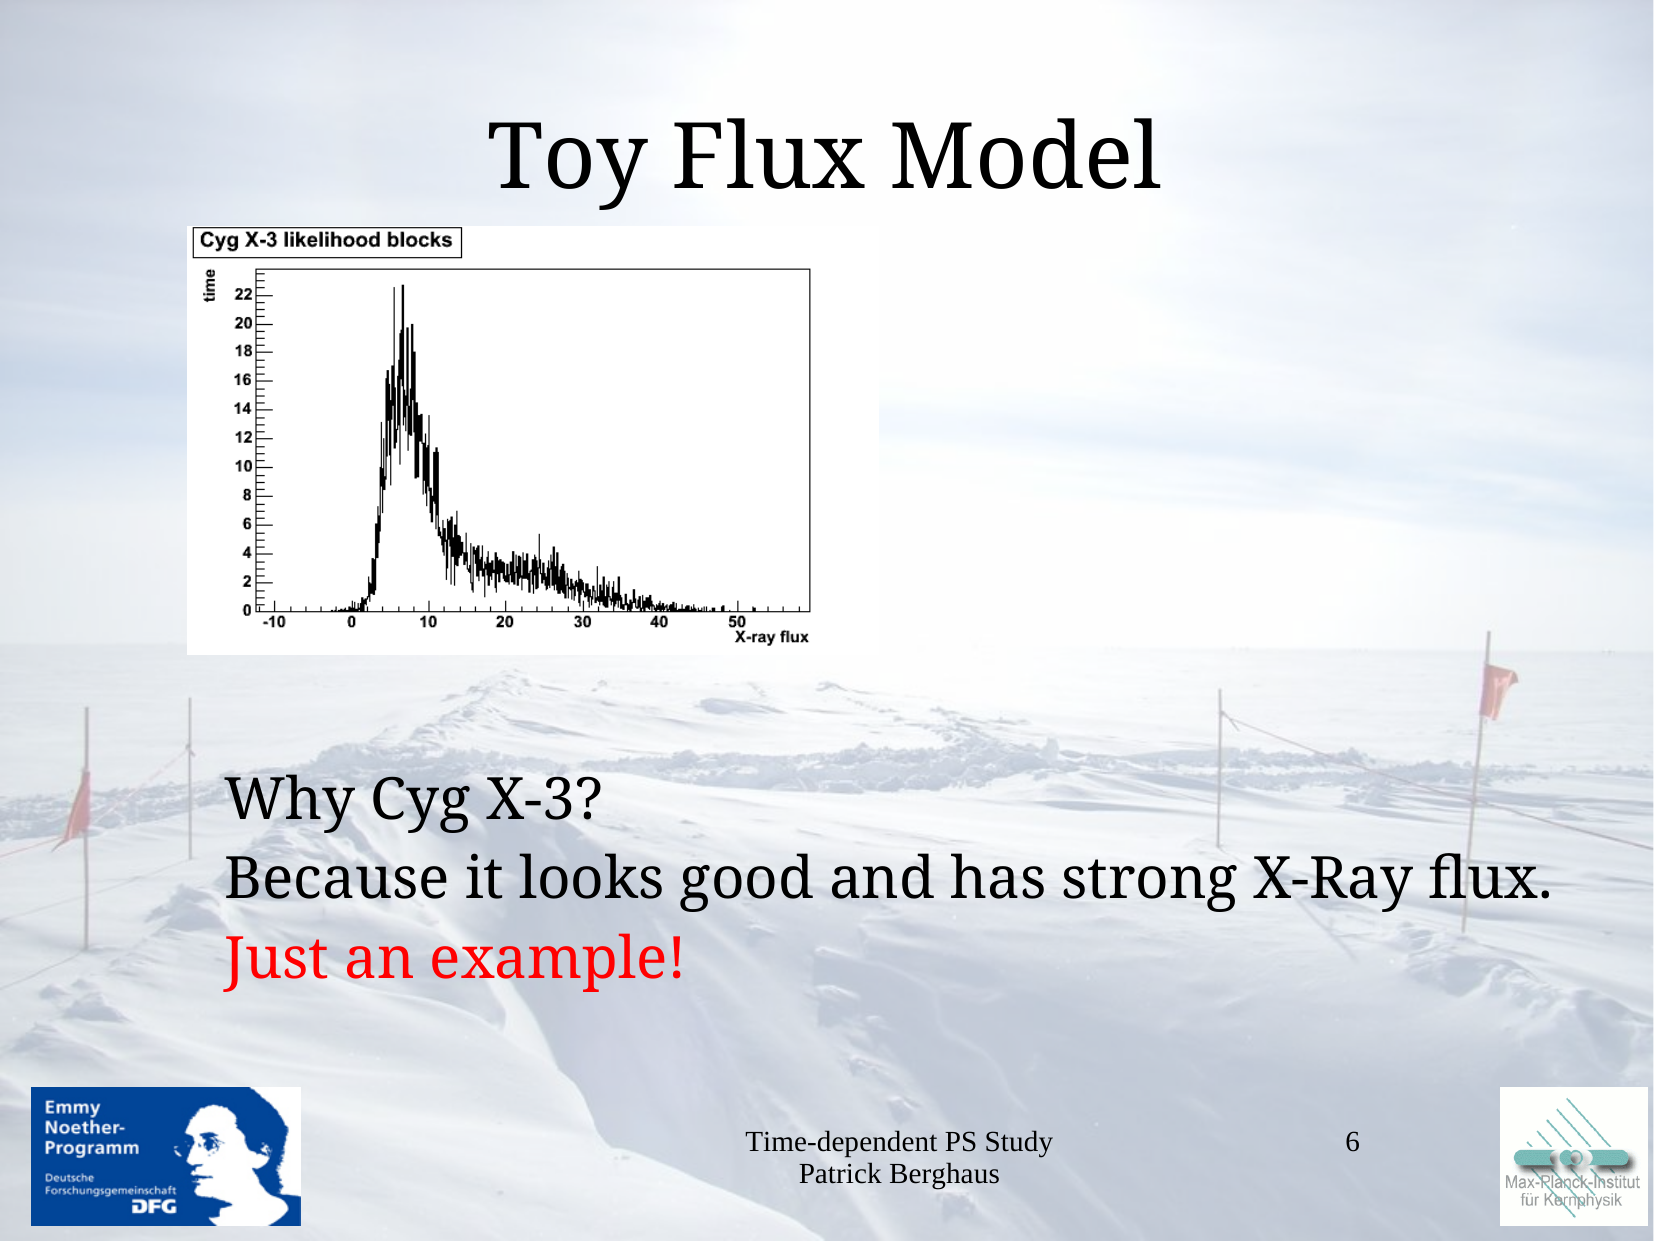

# Toy Flux Model
Why Cyg X-3?
Because it looks good and has strong X-Ray flux.
Just an example!
6